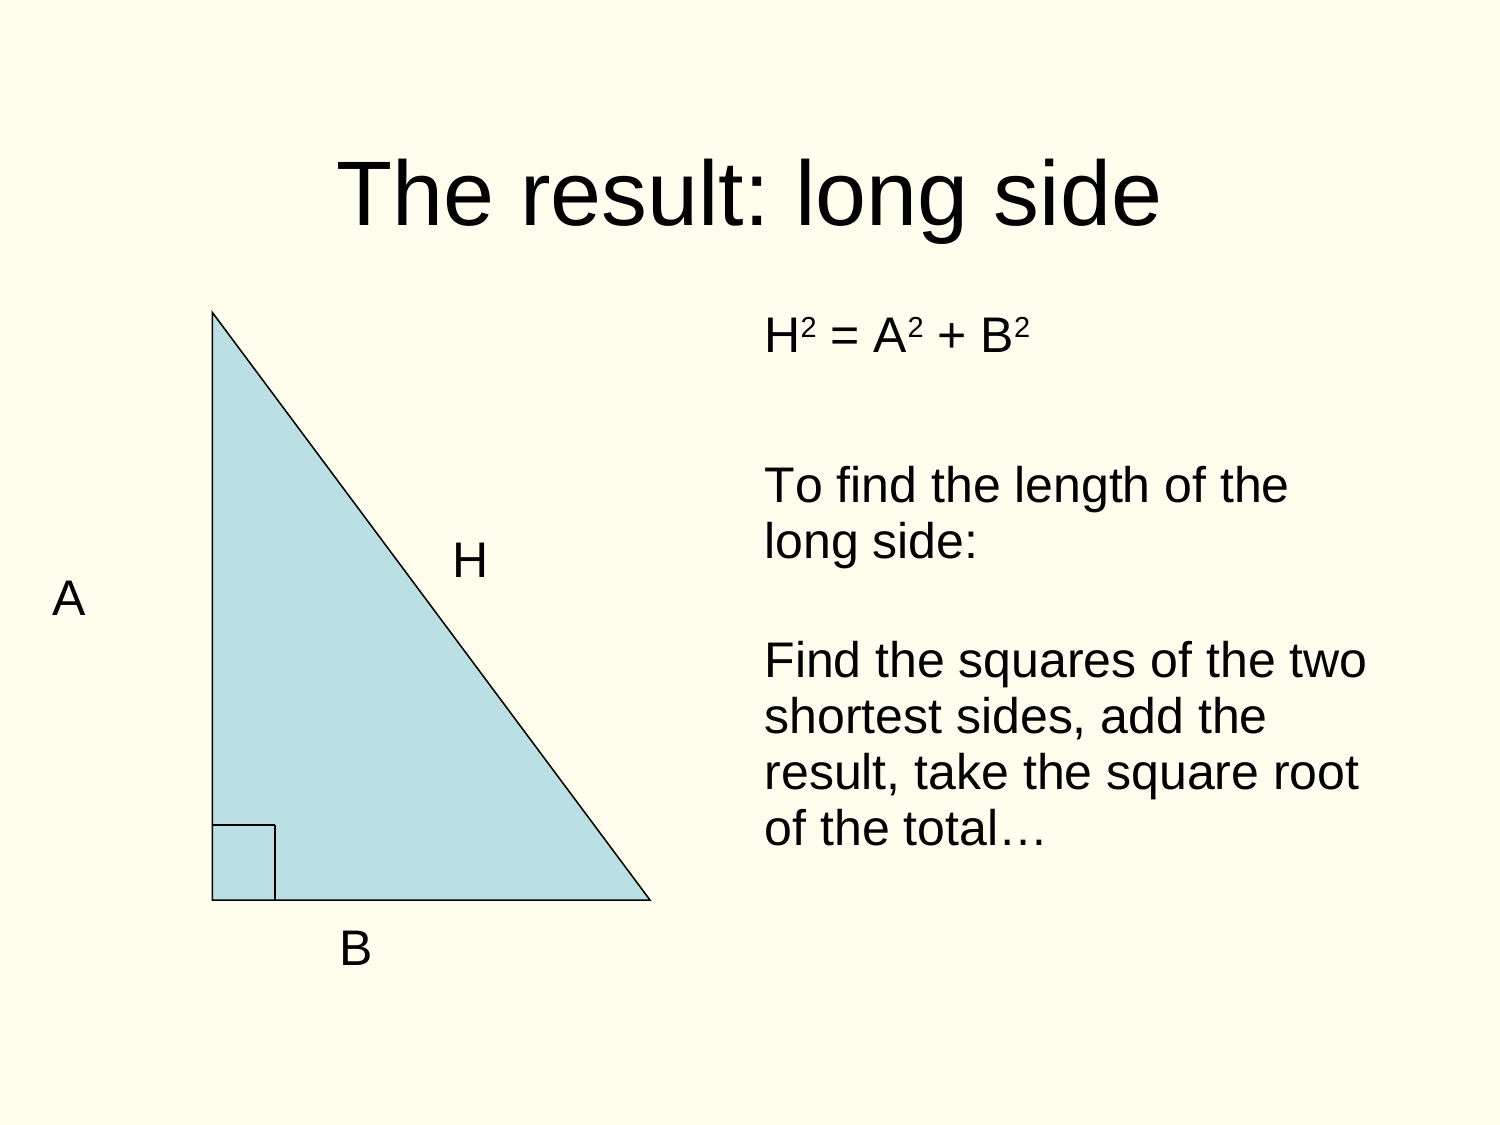

# The result: long side
H2 = A2 + B2
To find the length of the long side:
H
A
Find the squares of the two shortest sides, add the result, take the square root of the total…
B